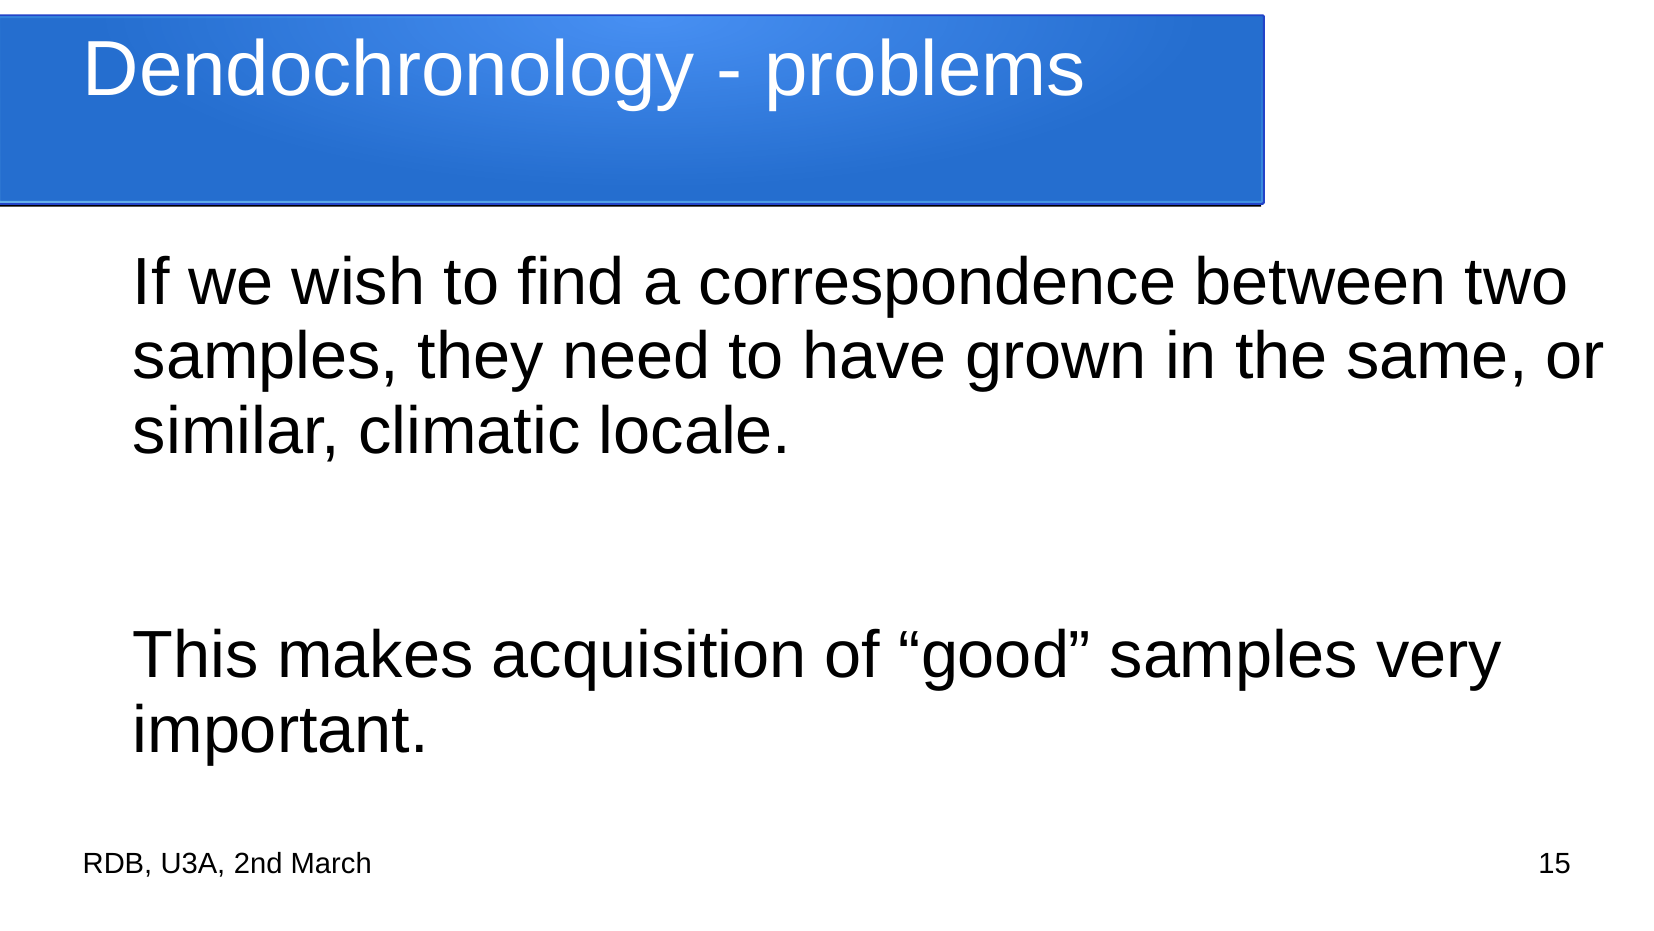

# Dendochronology - problems
If we wish to find a correspondence between two samples, they need to have grown in the same, or similar, climatic locale.
This makes acquisition of “good” samples very important.
RDB, U3A, 2nd March
15